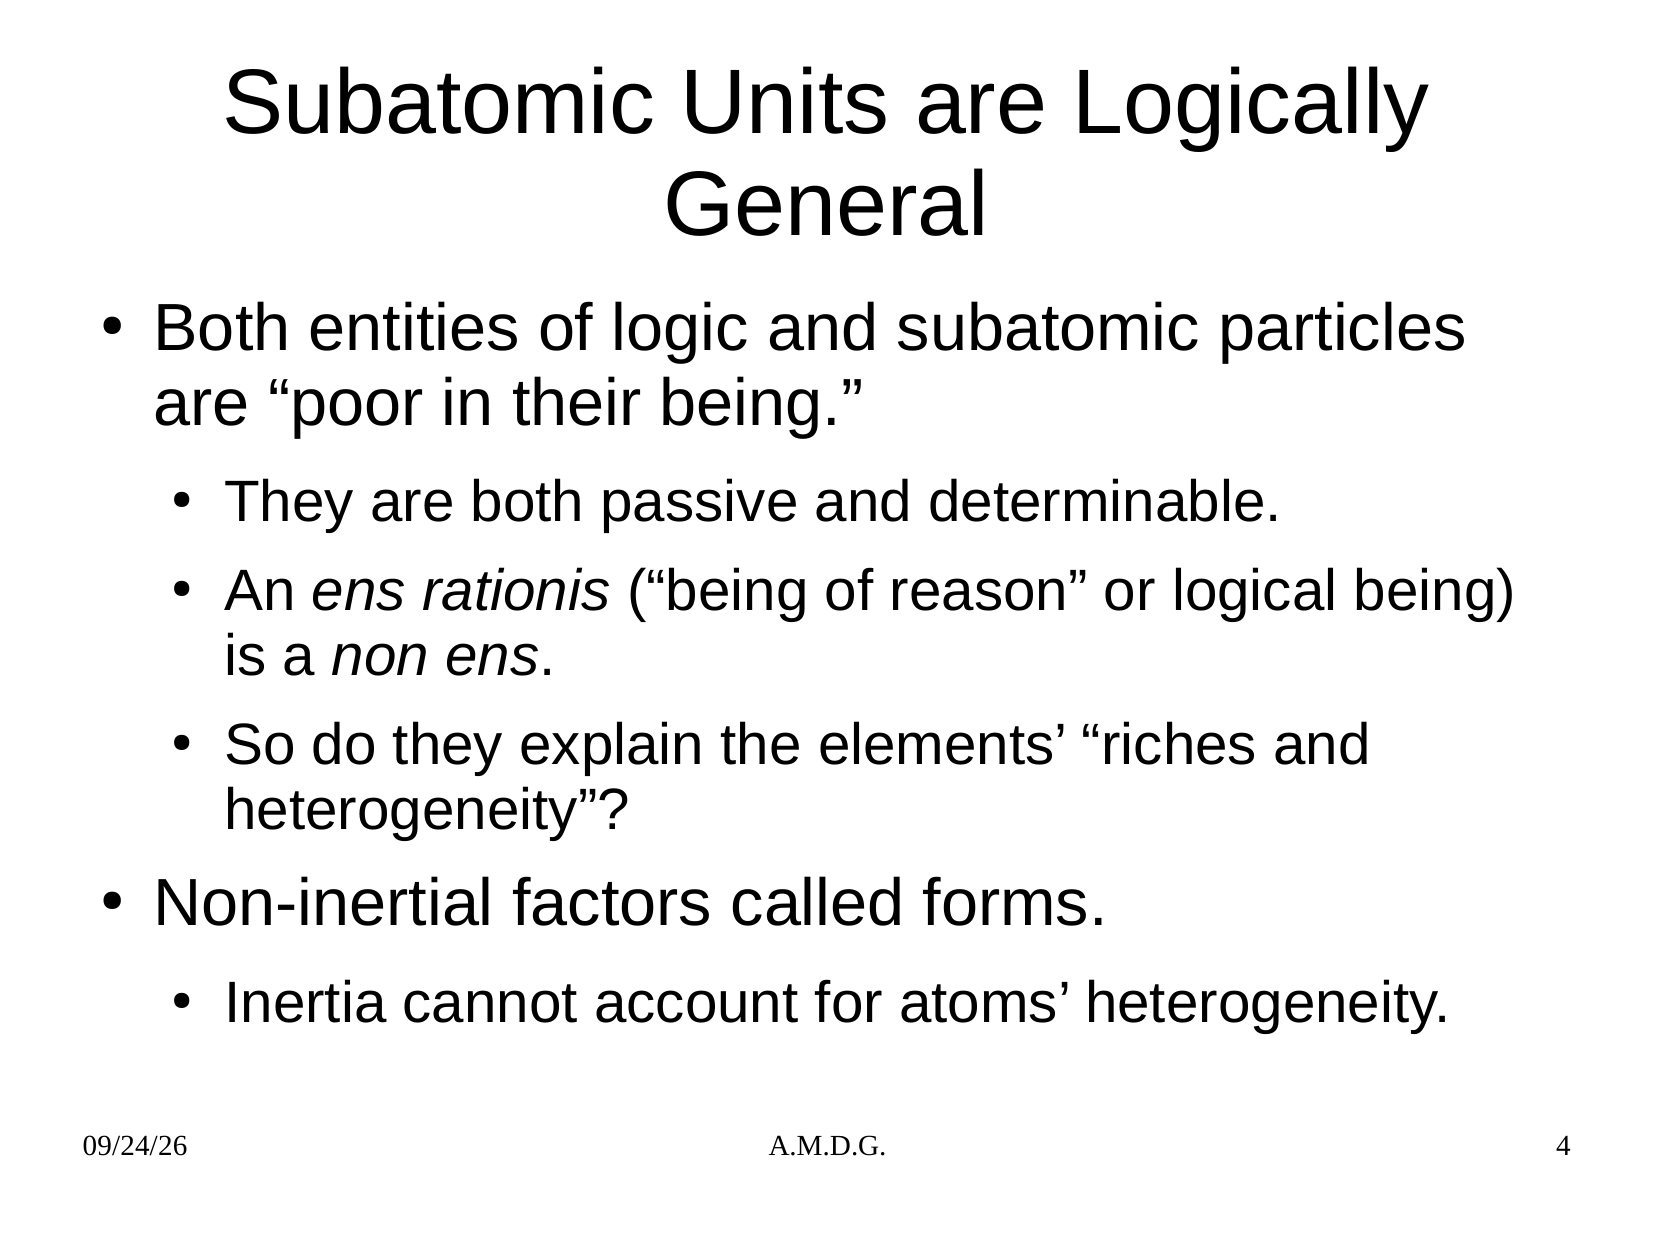

# Subatomic Units are Logically General
Both entities of logic and subatomic particles are “poor in their being.”
They are both passive and determinable.
An ens rationis (“being of reason” or logical being) is a non ens.
So do they explain the elements’ “riches and heterogeneity”?
Non-inertial factors called forms.
Inertia cannot account for atoms’ heterogeneity.
`
A.M.D.G.
4